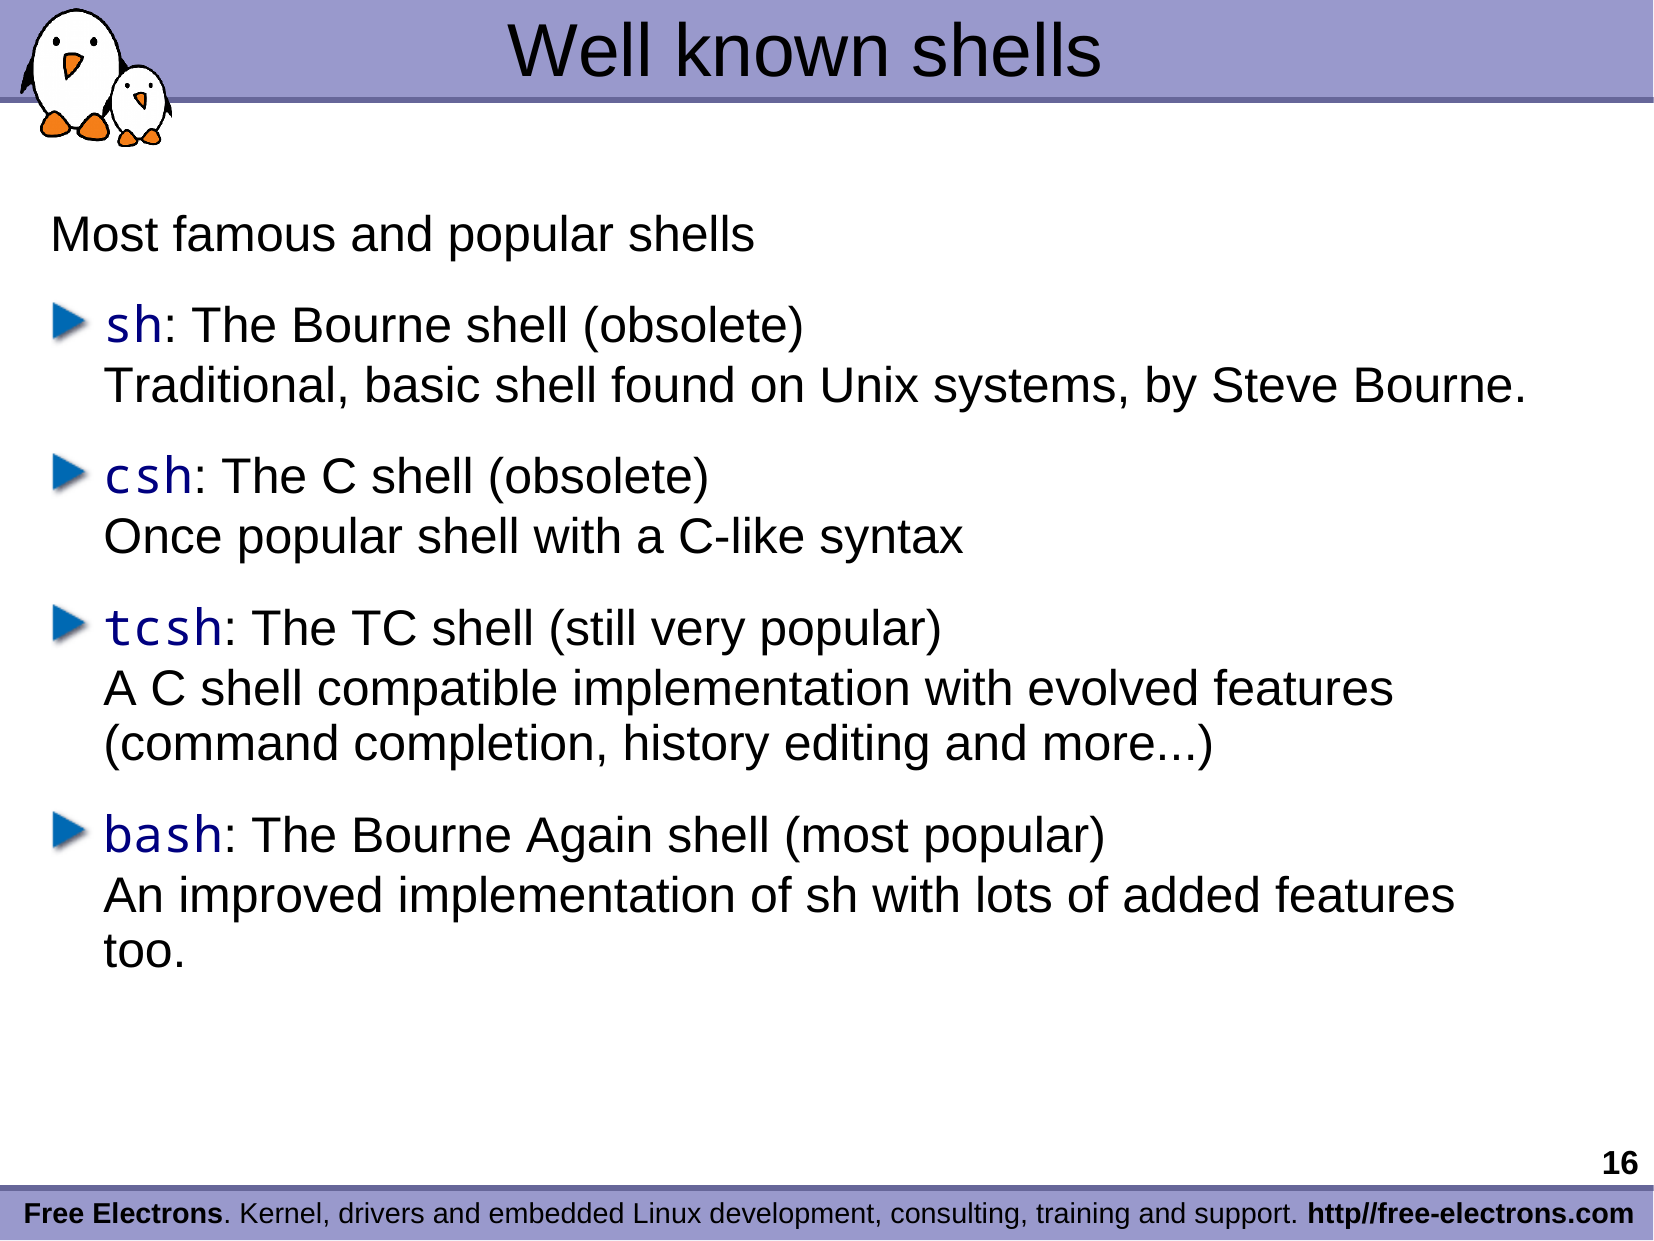

# Well known shells
Most famous and popular shells
sh: The Bourne shell (obsolete)
Traditional, basic shell found on Unix systems, by Steve Bourne.
csh: The C shell (obsolete)
Once popular shell with a C-like syntax
tcsh: The TC shell (still very popular)
A C shell compatible implementation with evolved features (command completion, history editing and more...)
bash: The Bourne Again shell (most popular)
An improved implementation of sh with lots of added features too.